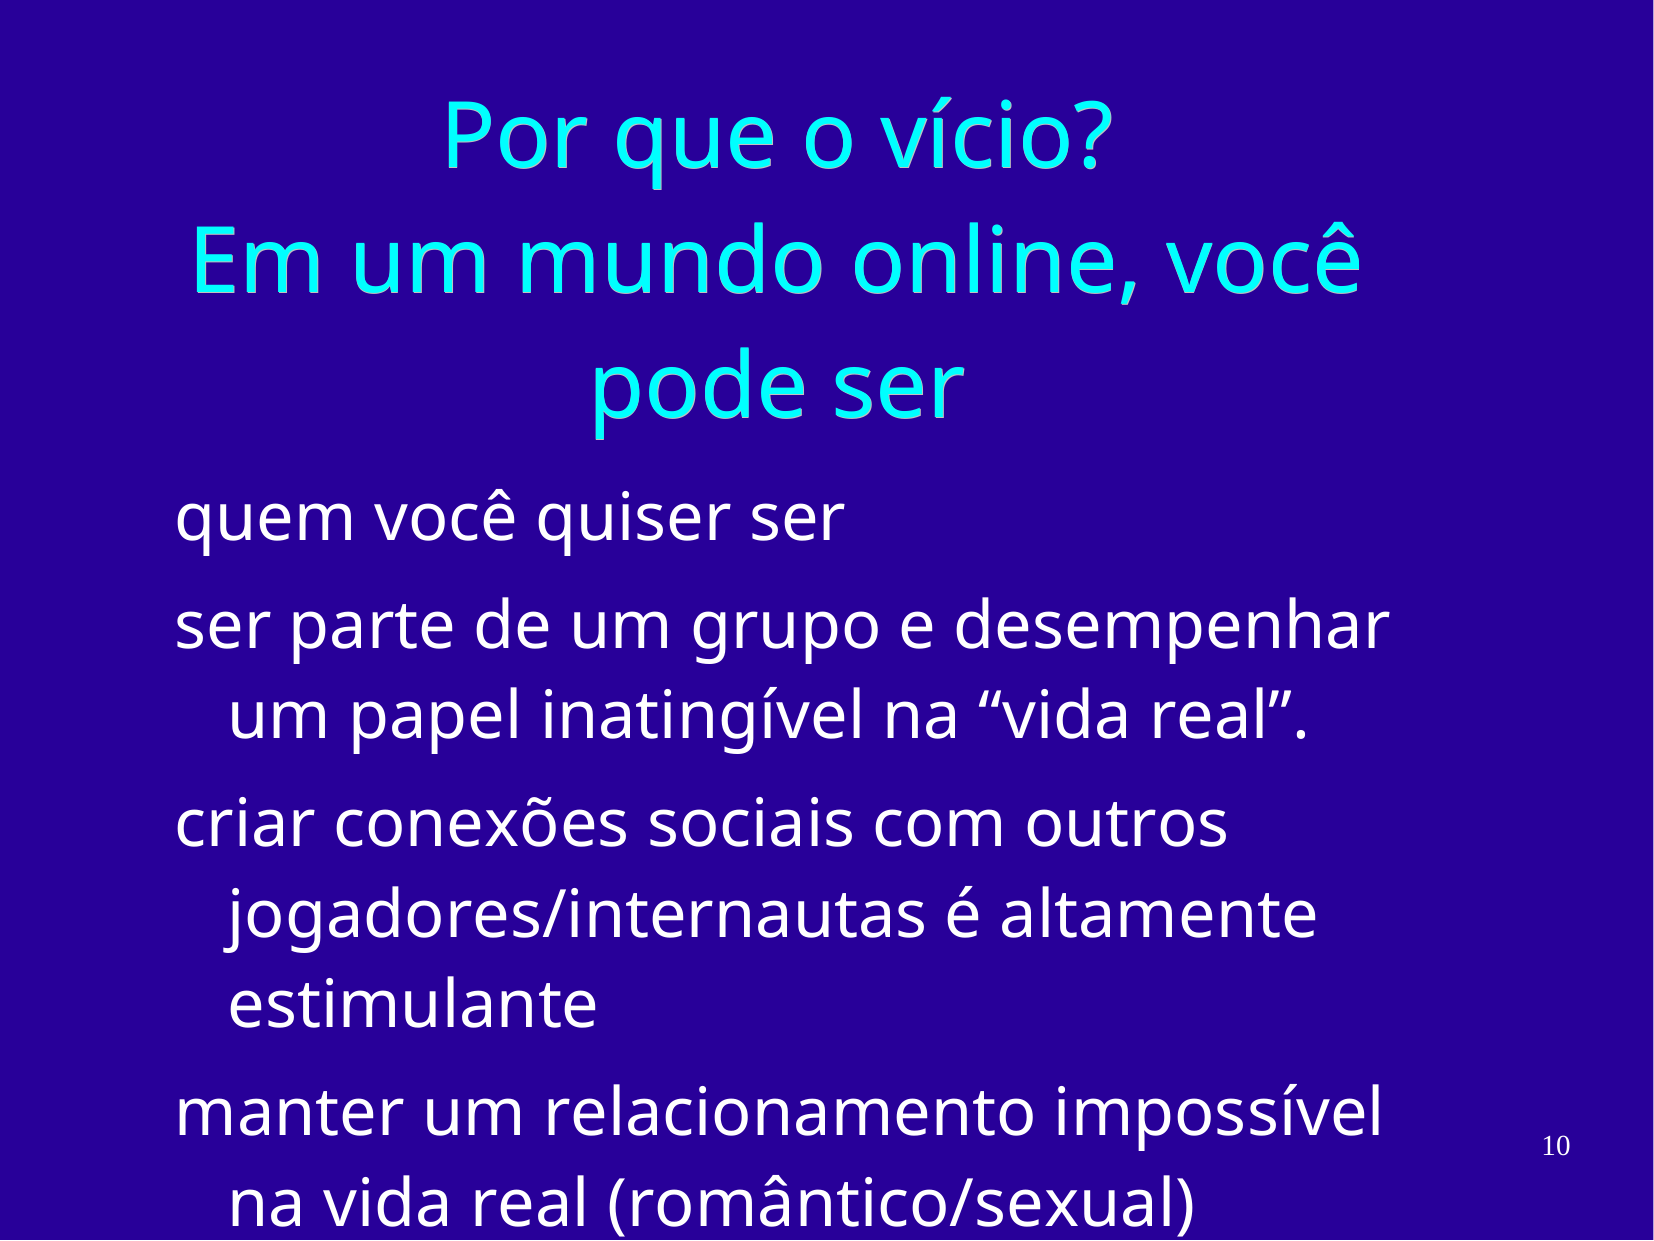

# Por que o vício? Em um mundo online, você pode ser
quem você quiser ser
ser parte de um grupo e desempenhar um papel inatingível na “vida real”.
criar conexões sociais com outros jogadores/internautas é altamente estimulante
manter um relacionamento impossível na vida real (romântico/sexual)
10